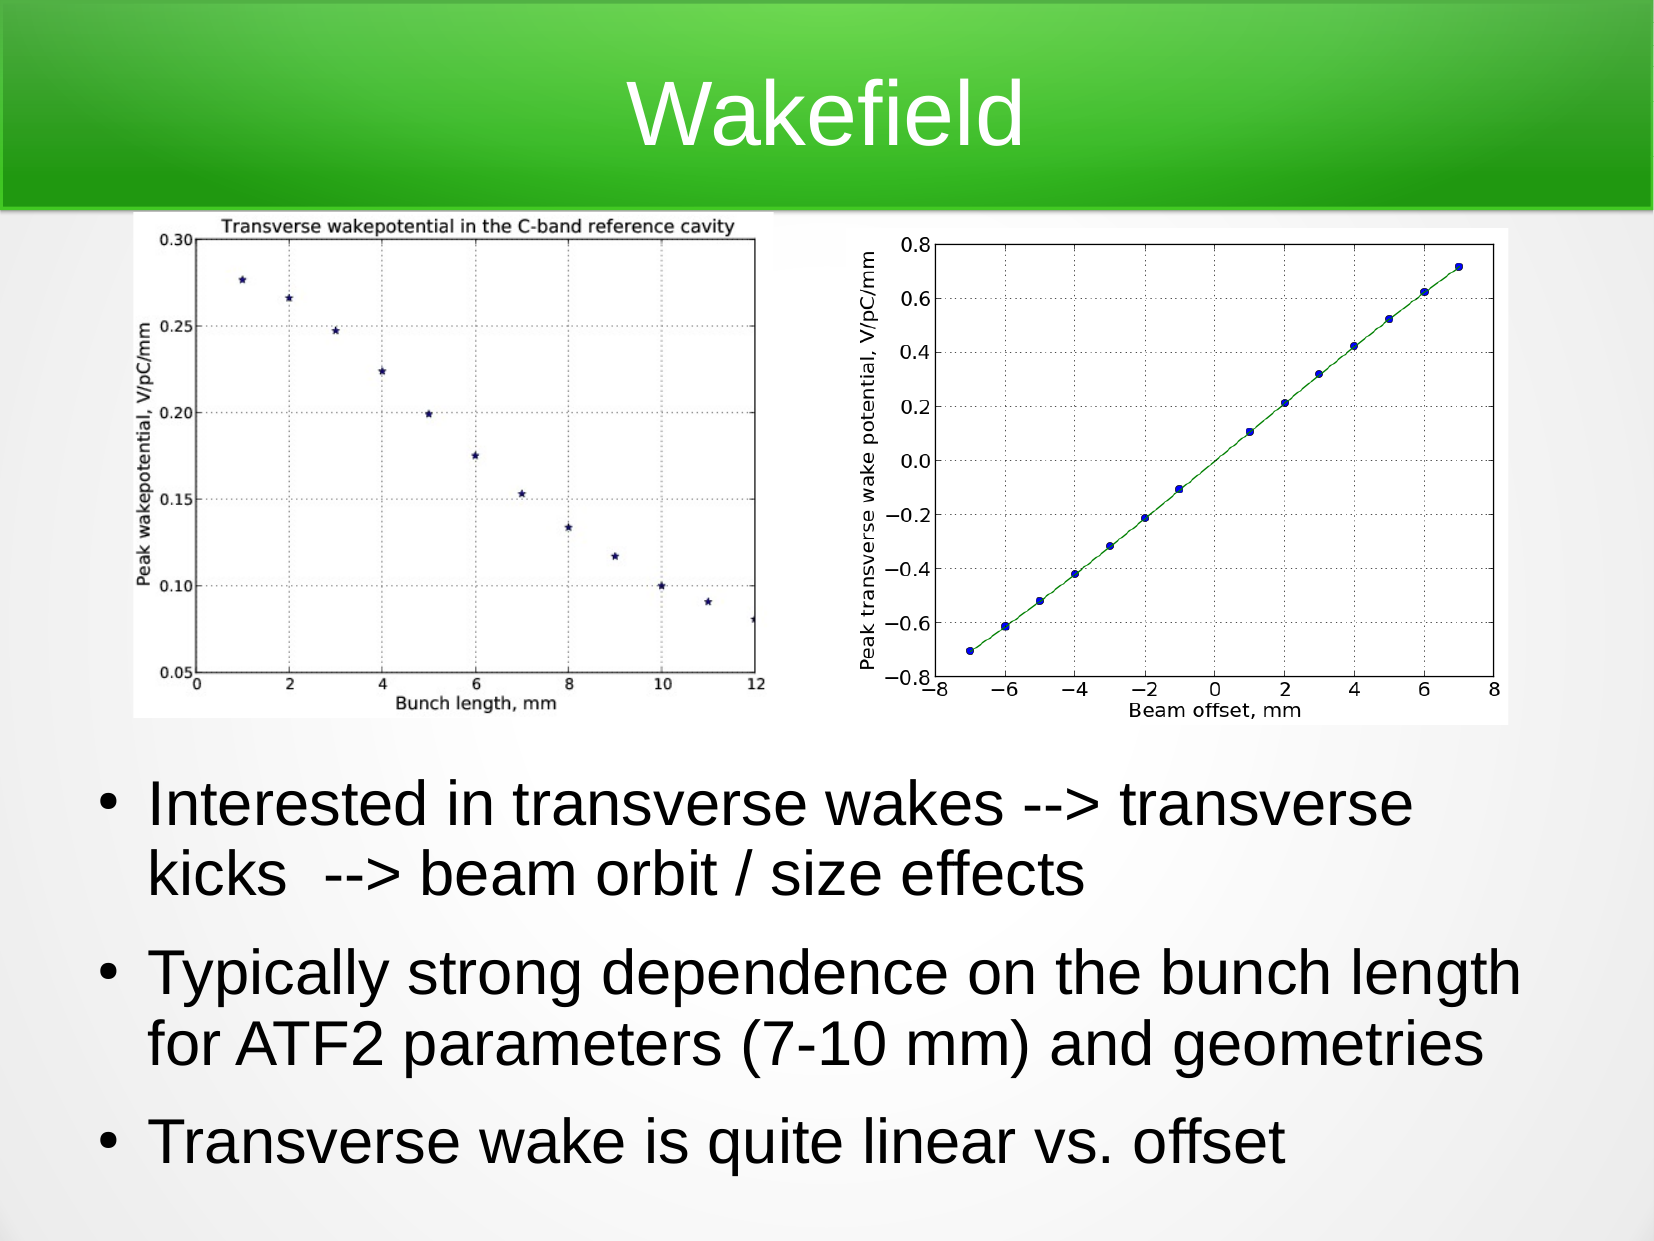

# Wakefield
Interested in transverse wakes --> transverse kicks --> beam orbit / size effects
Typically strong dependence on the bunch length for ATF2 parameters (7-10 mm) and geometries
Transverse wake is quite linear vs. offset